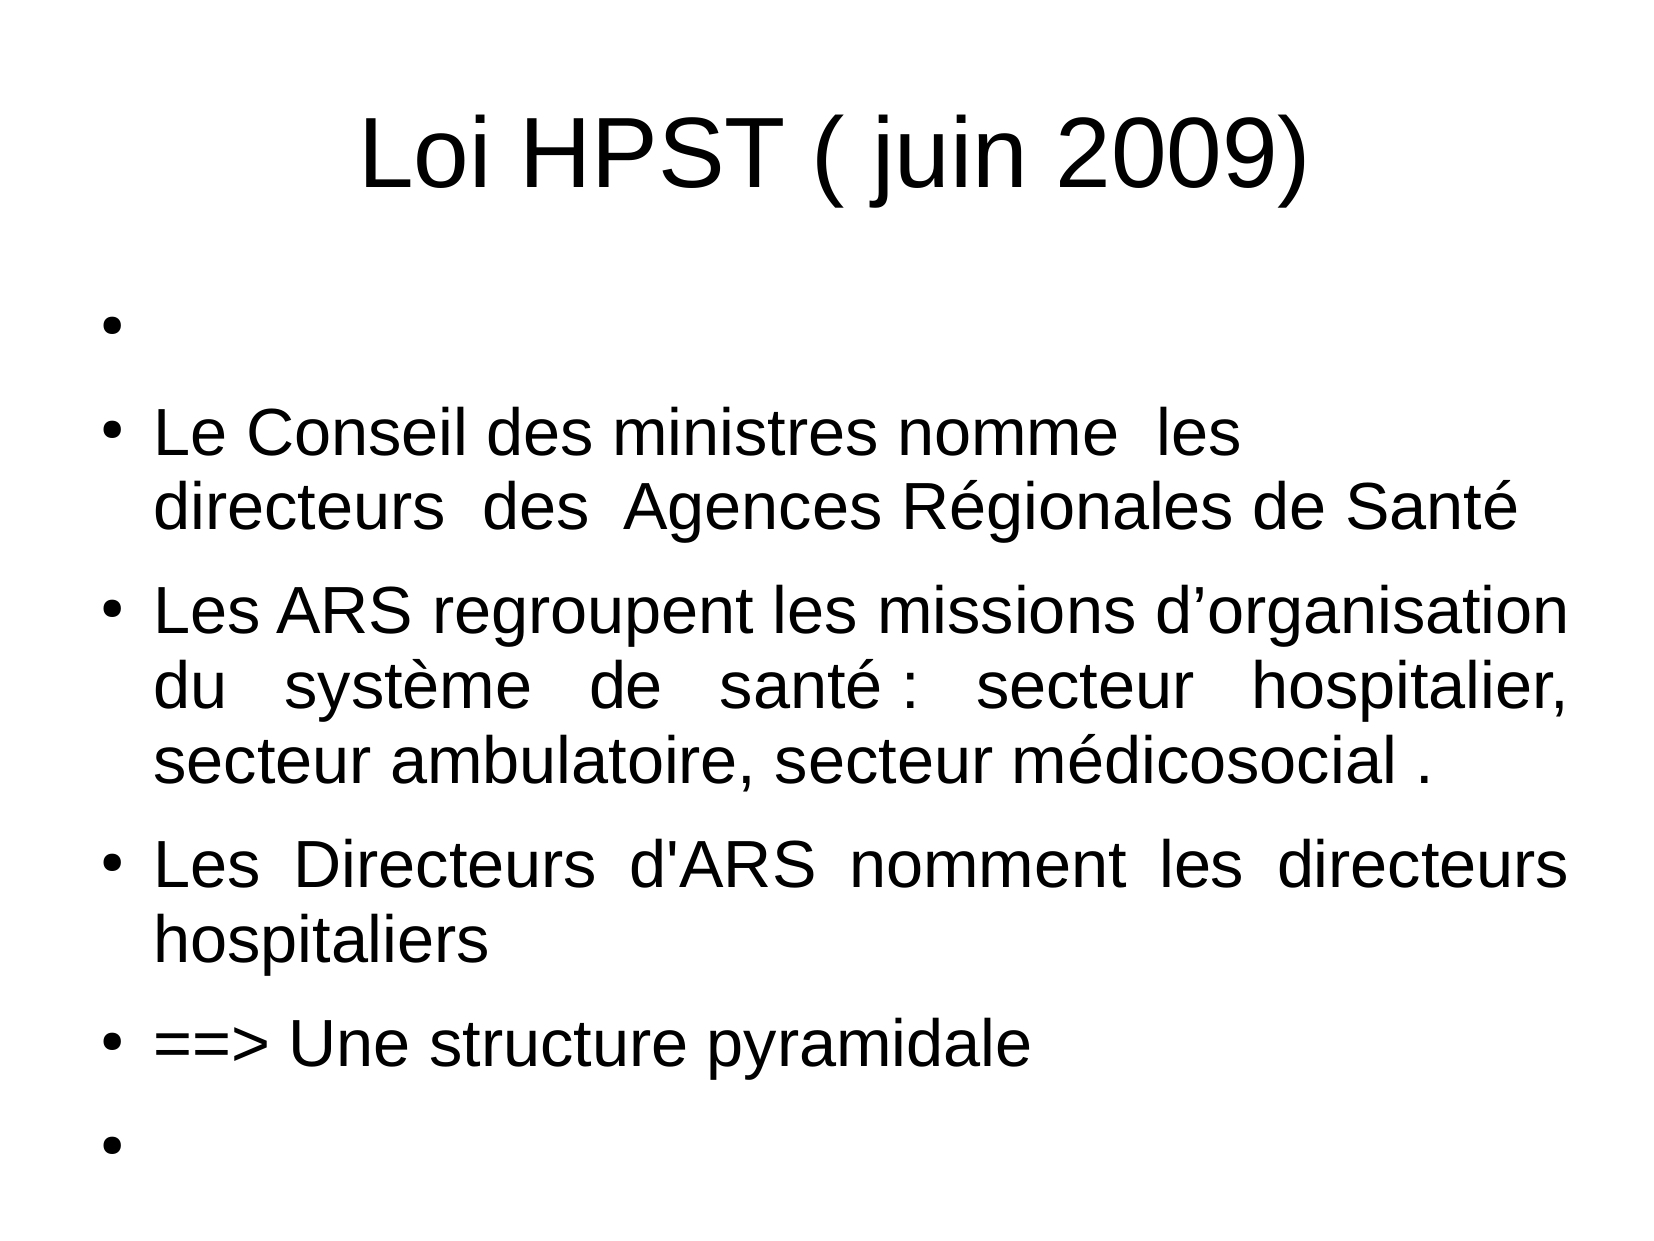

# Loi HPST ( juin 2009)
Le Conseil des ministres nomme les directeurs des Agences Régionales de Santé
Les ARS regroupent les missions d’organisation du système de santé : secteur hospitalier, secteur ambulatoire, secteur médicosocial .
Les Directeurs d'ARS nomment les directeurs hospitaliers
==> Une structure pyramidale